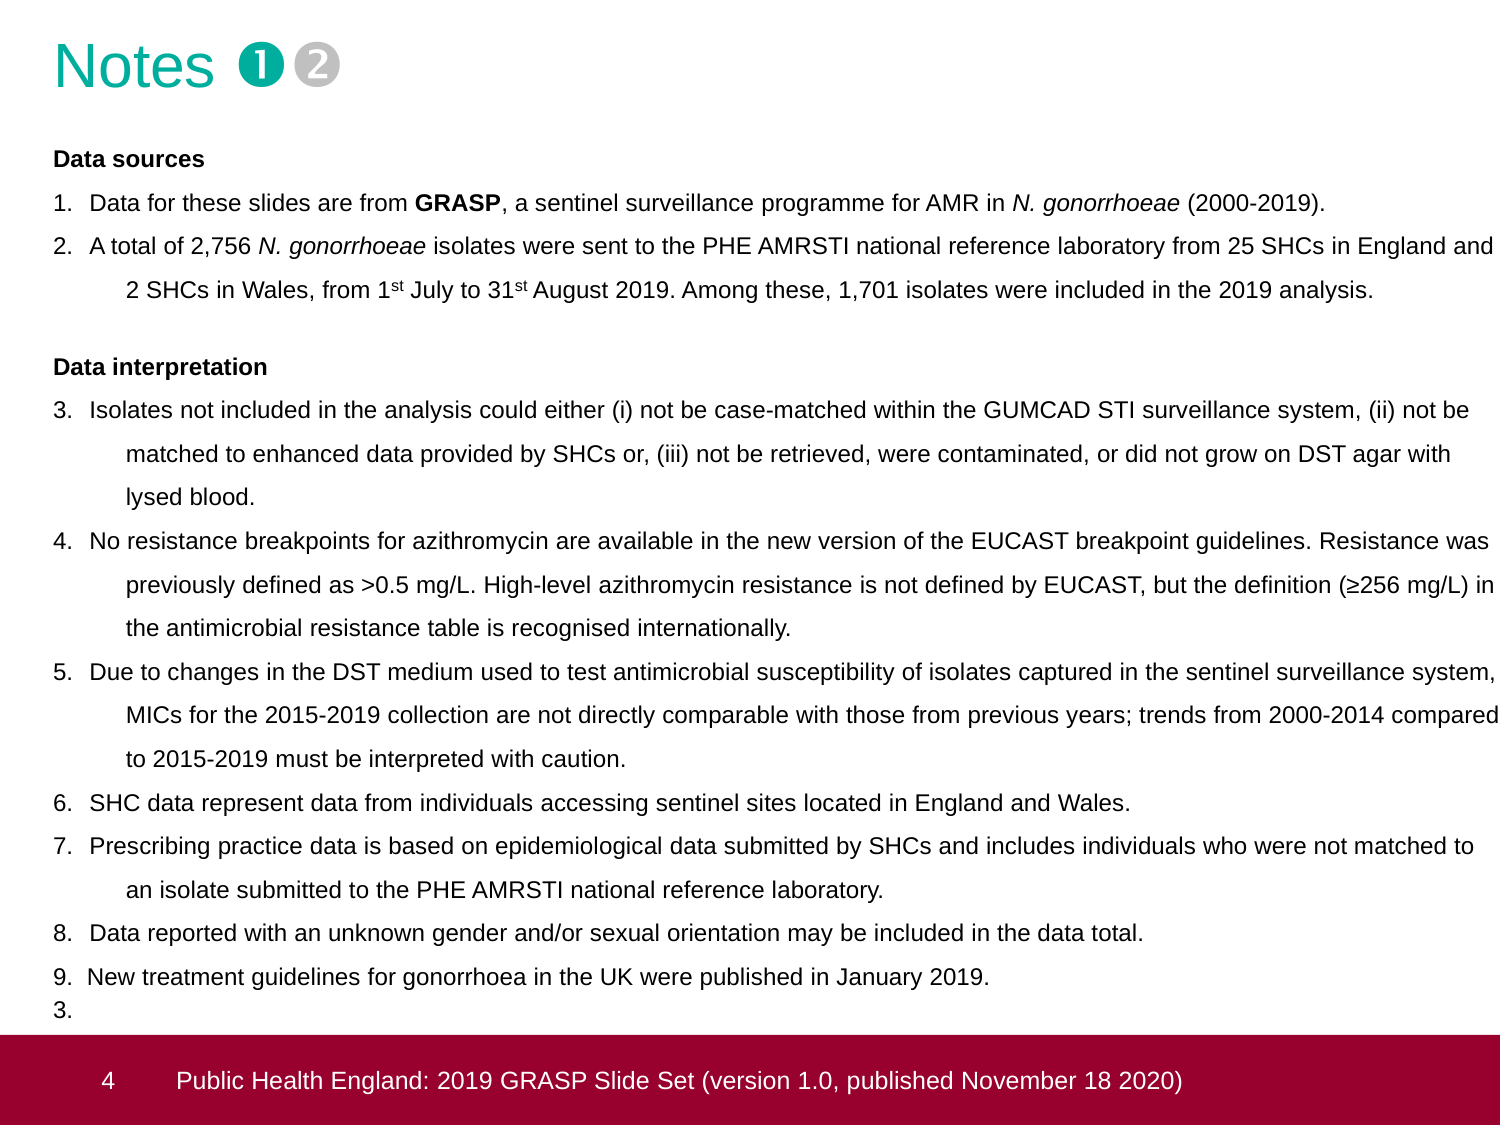

# Notes 
Data sources
Data for these slides are from GRASP, a sentinel surveillance programme for AMR in N. gonorrhoeae (2000-2019).
A total of 2,756 N. gonorrhoeae isolates were sent to the PHE AMRSTI national reference laboratory from 25 SHCs in England and 2 SHCs in Wales, from 1st July to 31st August 2019. Among these, 1,701 isolates were included in the 2019 analysis.
Data interpretation
Isolates not included in the analysis could either (i) not be case-matched within the GUMCAD STI surveillance system, (ii) not be matched to enhanced data provided by SHCs or, (iii) not be retrieved, were contaminated, or did not grow on DST agar with lysed blood.
No resistance breakpoints for azithromycin are available in the new version of the EUCAST breakpoint guidelines. Resistance was previously defined as >0.5 mg/L. High-level azithromycin resistance is not defined by EUCAST, but the definition (≥256 mg/L) in the antimicrobial resistance table is recognised internationally.
Due to changes in the DST medium used to test antimicrobial susceptibility of isolates captured in the sentinel surveillance system, MICs for the 2015-2019 collection are not directly comparable with those from previous years; trends from 2000-2014 compared to 2015-2019 must be interpreted with caution.
SHC data represent data from individuals accessing sentinel sites located in England and Wales.
Prescribing practice data is based on epidemiological data submitted by SHCs and includes individuals who were not matched to an isolate submitted to the PHE AMRSTI national reference laboratory.
Data reported with an unknown gender and/or sexual orientation may be included in the data total.
9. New treatment guidelines for gonorrhoea in the UK were published in January 2019.
 4
Public Health England: 2019 GRASP Slide Set (version 1.0, published November 18 2020)